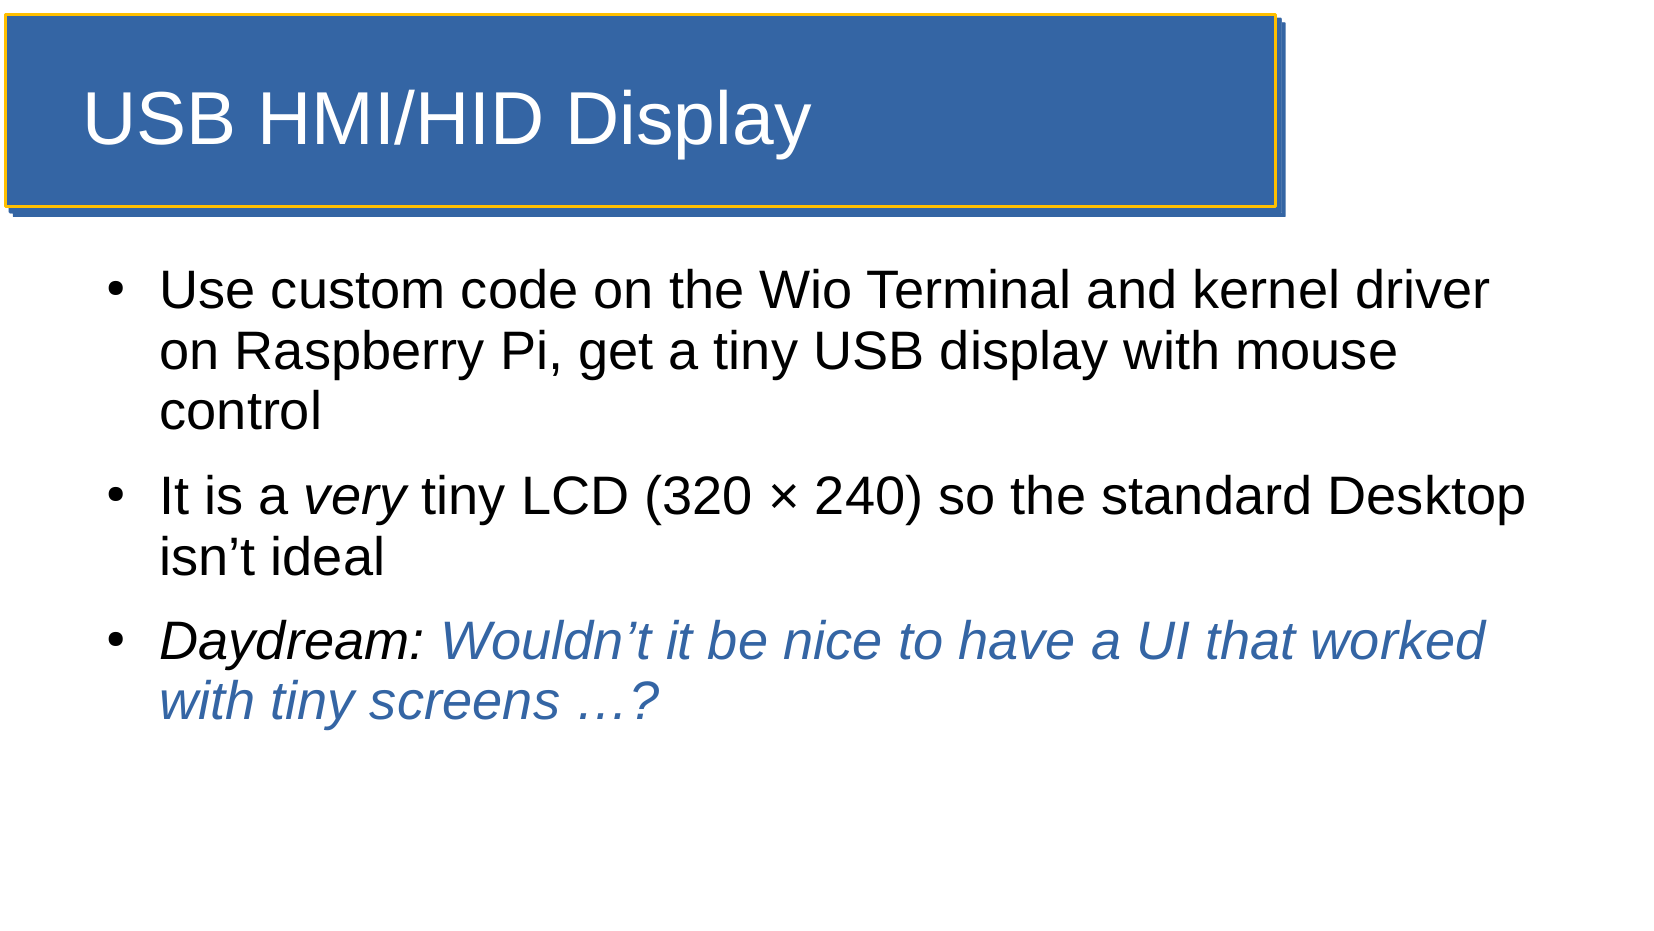

# USB HMI/HID Display
Use custom code on the Wio Terminal and kernel driver on Raspberry Pi, get a tiny USB display with mouse control
It is a very tiny LCD (320 × 240) so the standard Desktop isn’t ideal
Daydream: Wouldn’t it be nice to have a UI that worked with tiny screens …?